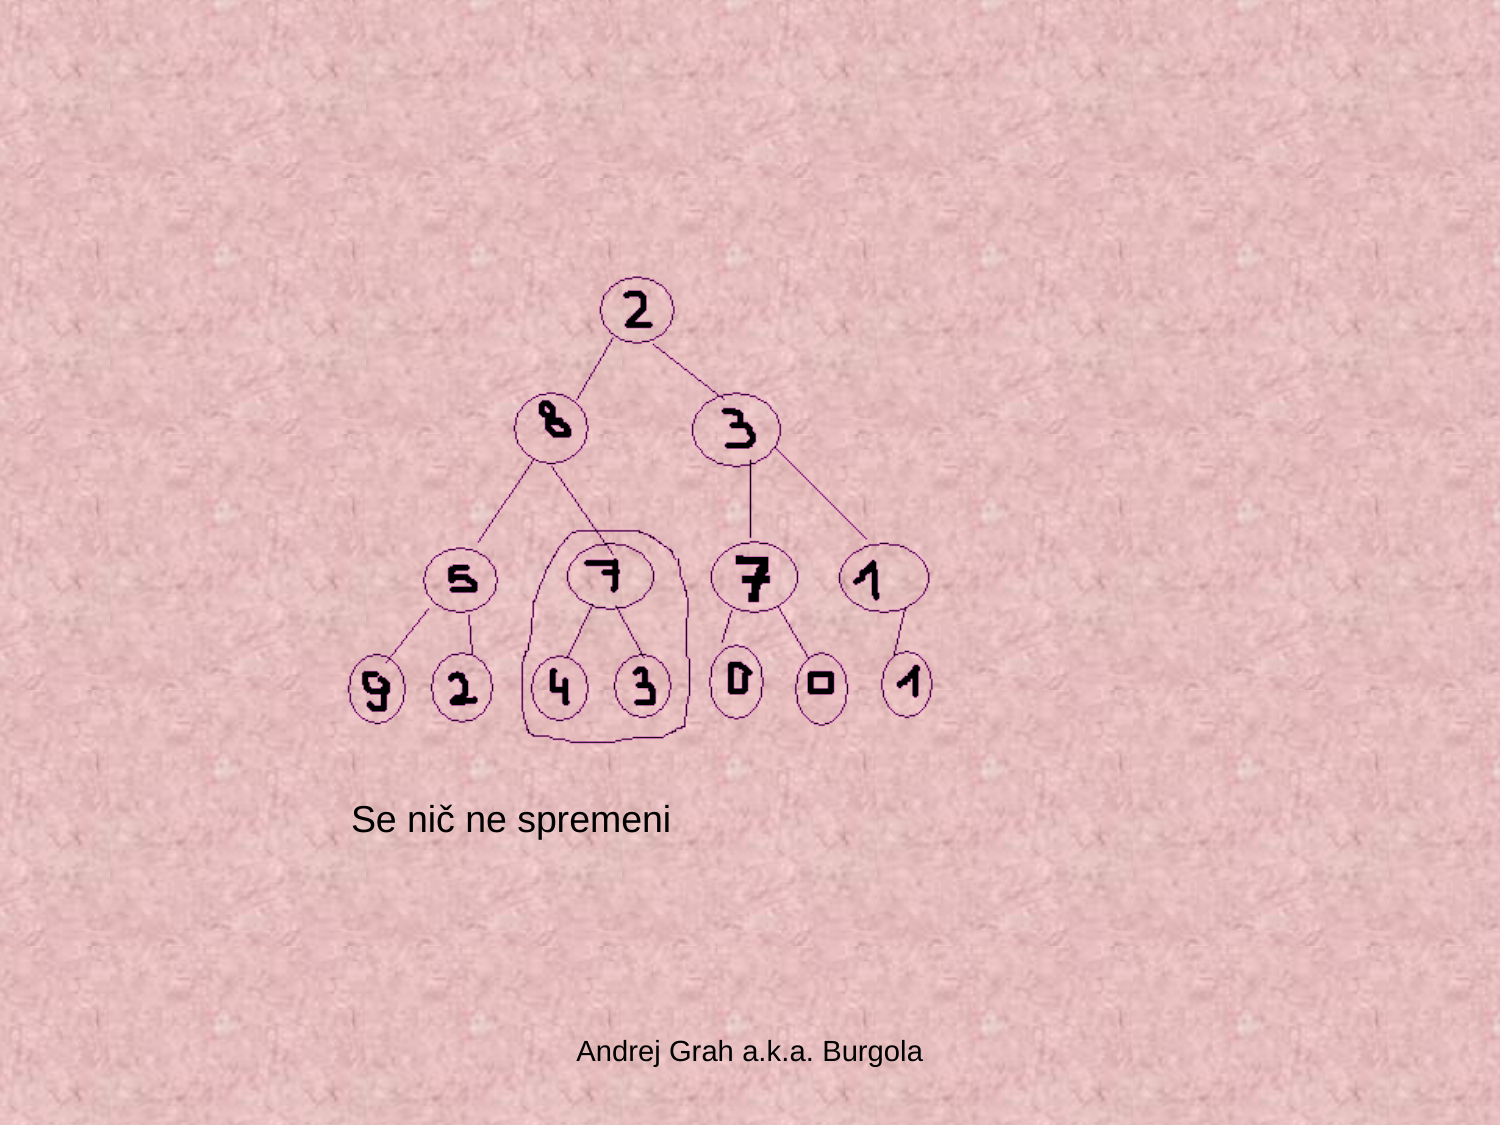

Se nič ne spremeni
Andrej Grah a.k.a. Burgola